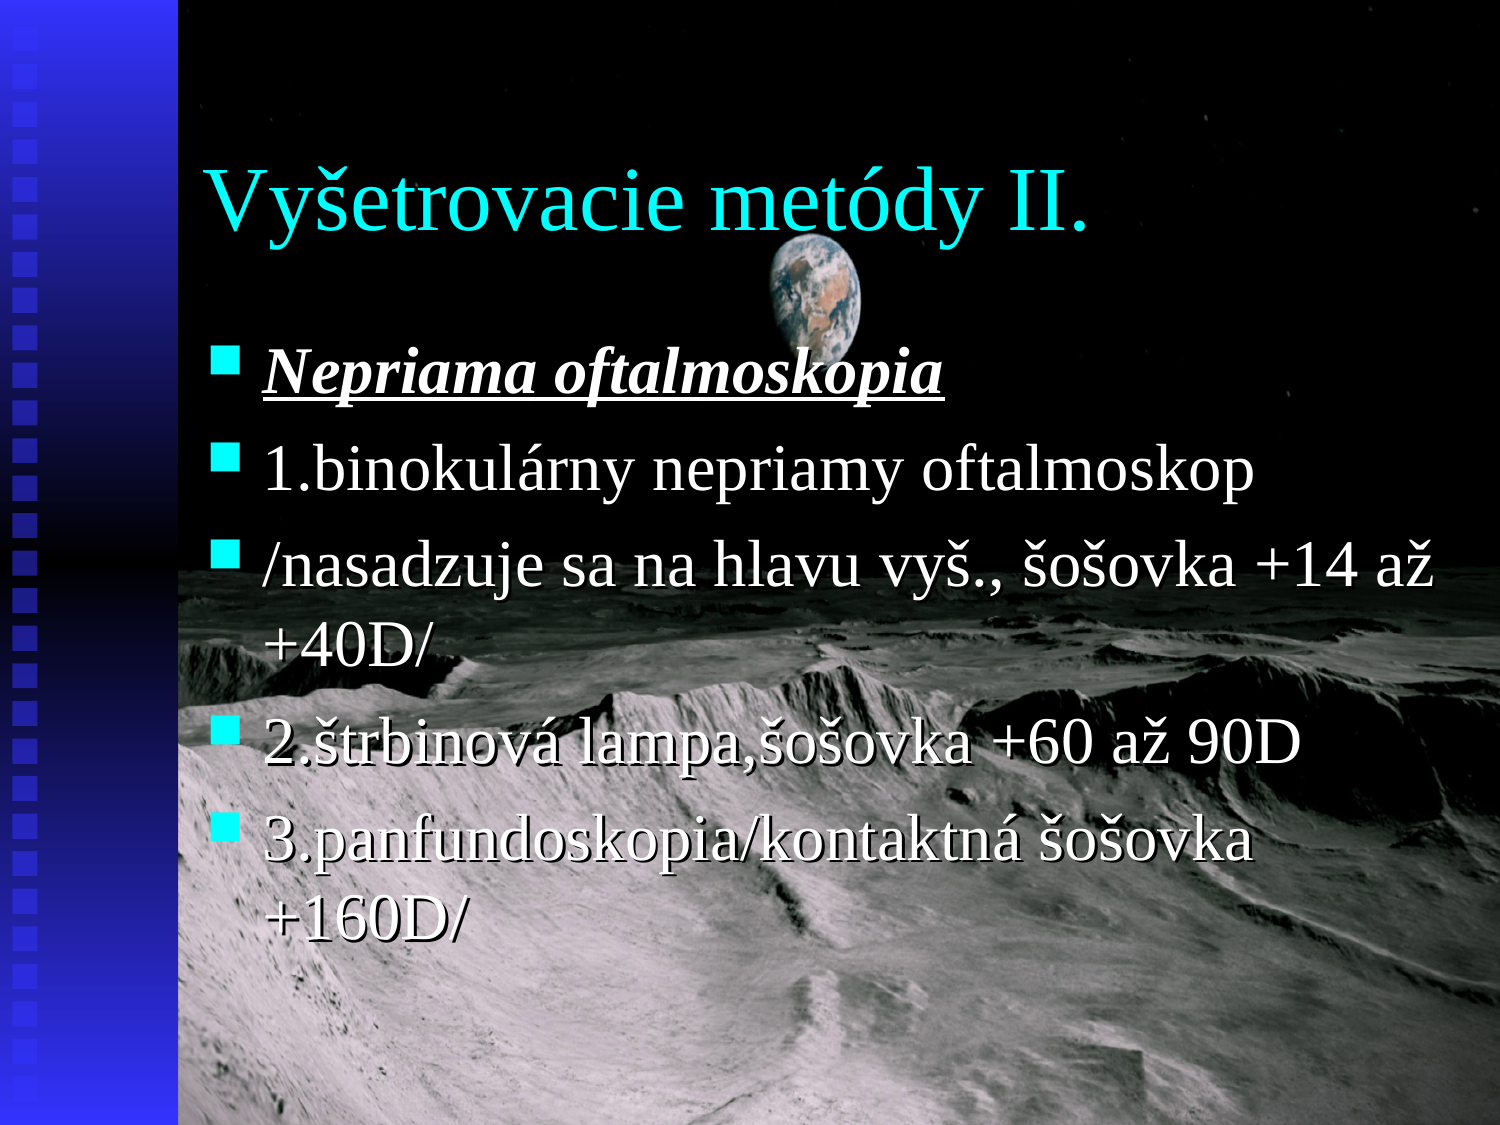

# Vyšetrovacie metódy II.
Nepriama oftalmoskopia
1.binokulárny nepriamy oftalmoskop
/nasadzuje sa na hlavu vyš., šošovka +14 až +40D/
2.štrbinová lampa,šošovka +60 až 90D
3.panfundoskopia/kontaktná šošovka +160D/